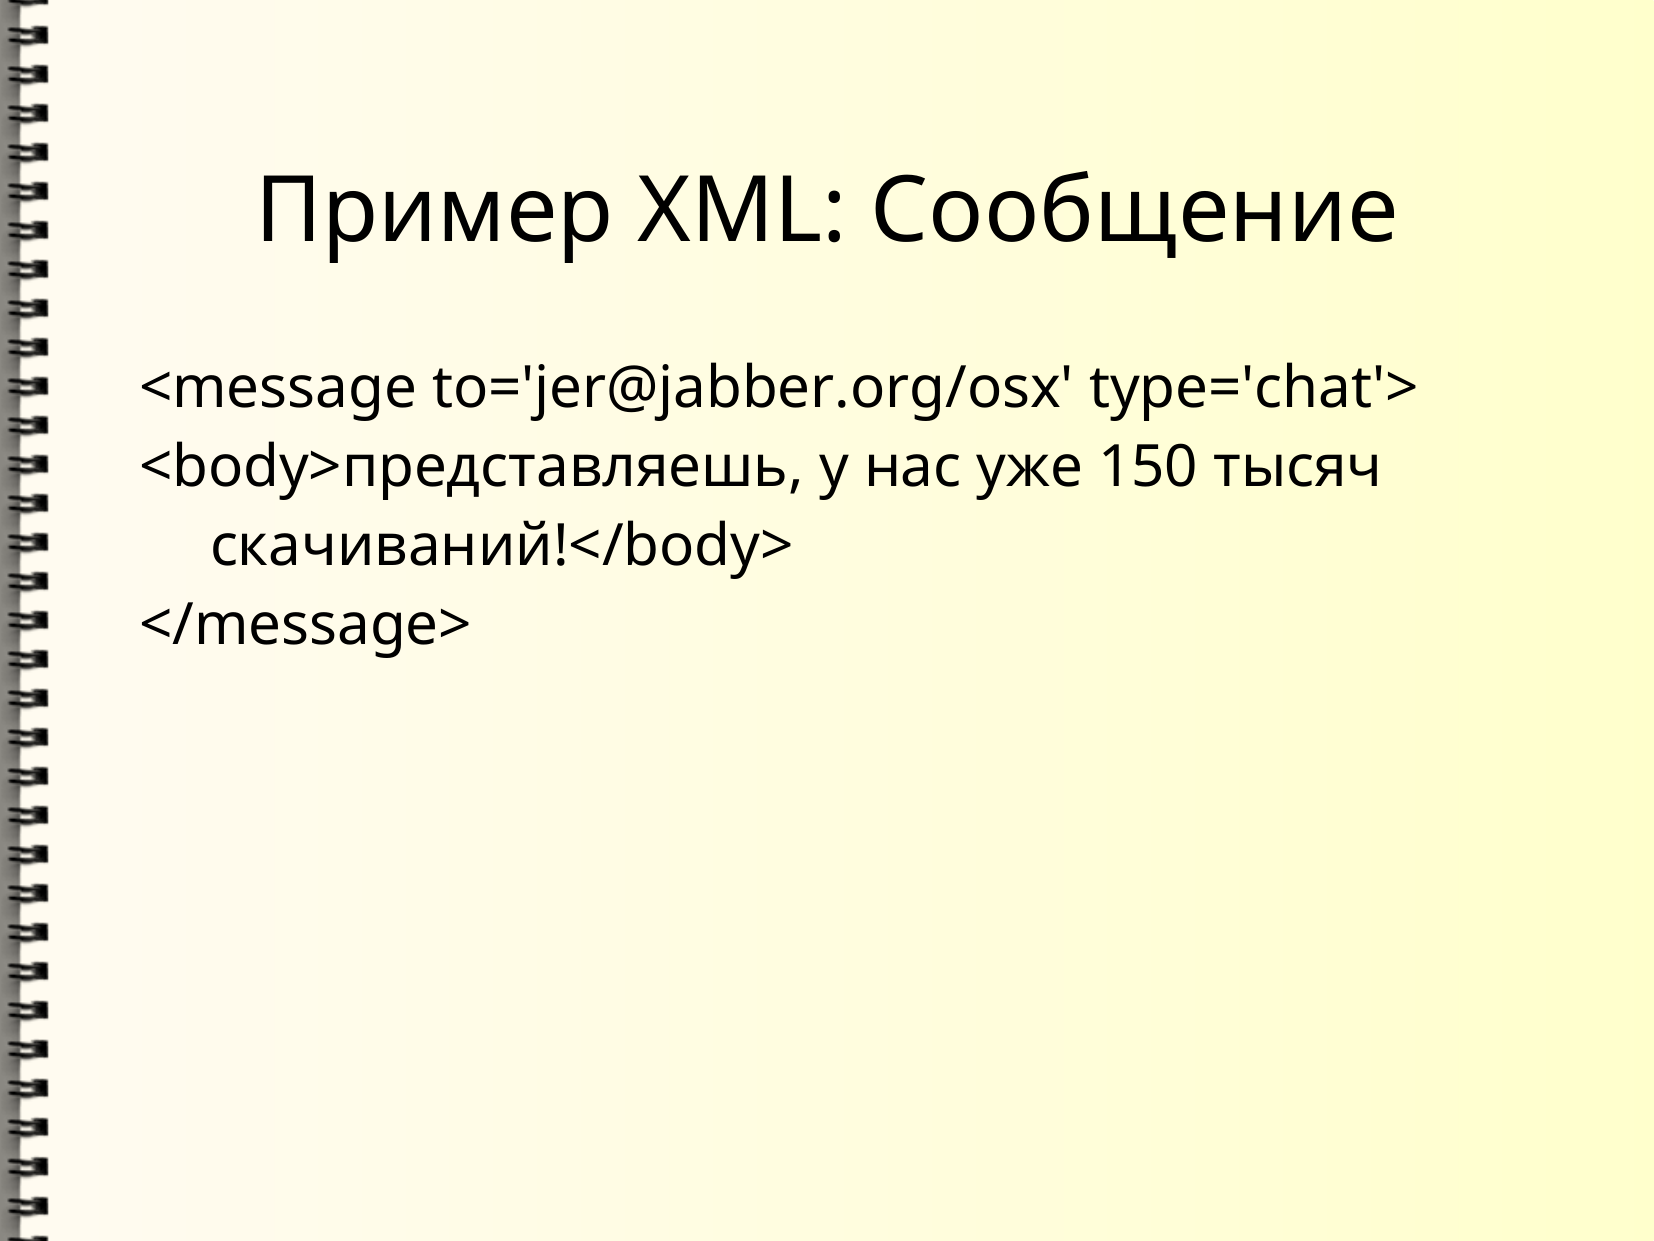

# Пример XML: Сообщение
<message to='jer@jabber.org/osx' type='chat'>
<body>представляешь, у нас уже 150 тысяч скачиваний!</body>
</message>